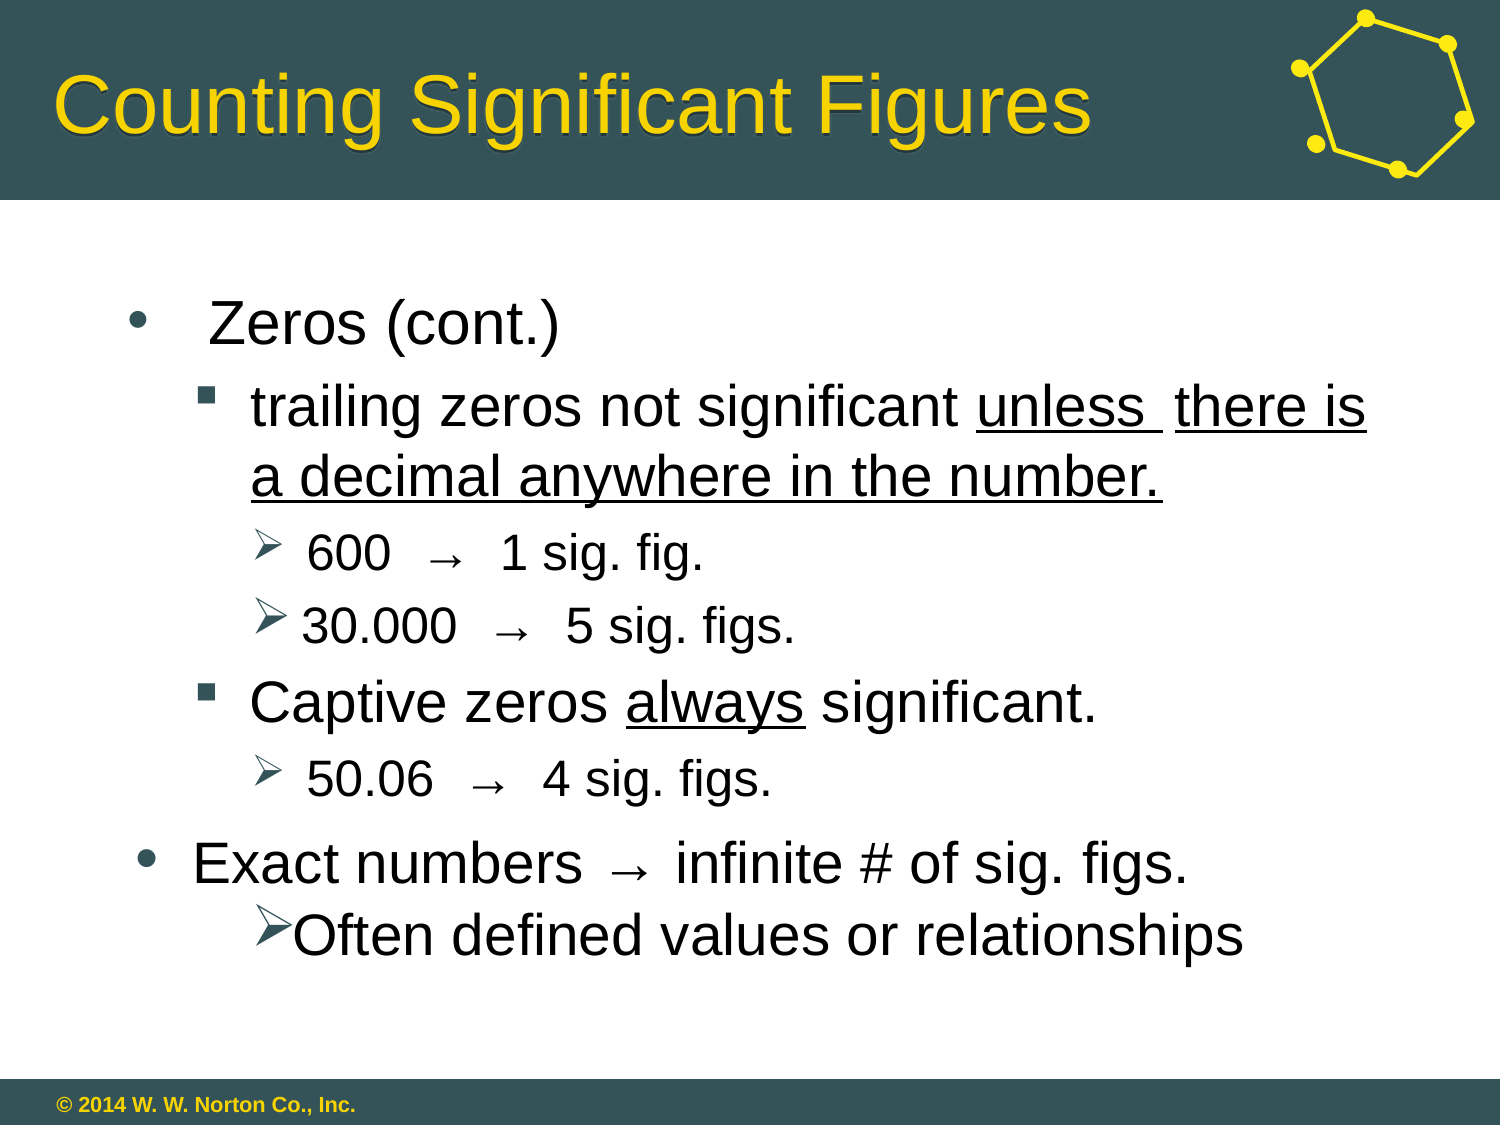

Counting Significant Figures
# Zeros (cont.)
trailing zeros not significant unless 	there is a decimal anywhere in the number.
 600 → 1 sig. fig.
 30.000 → 5 sig. figs.
 Captive zeros always significant.
 50.06 → 4 sig. figs.
 Exact numbers → infinite # of sig. figs.
Often defined values or relationships